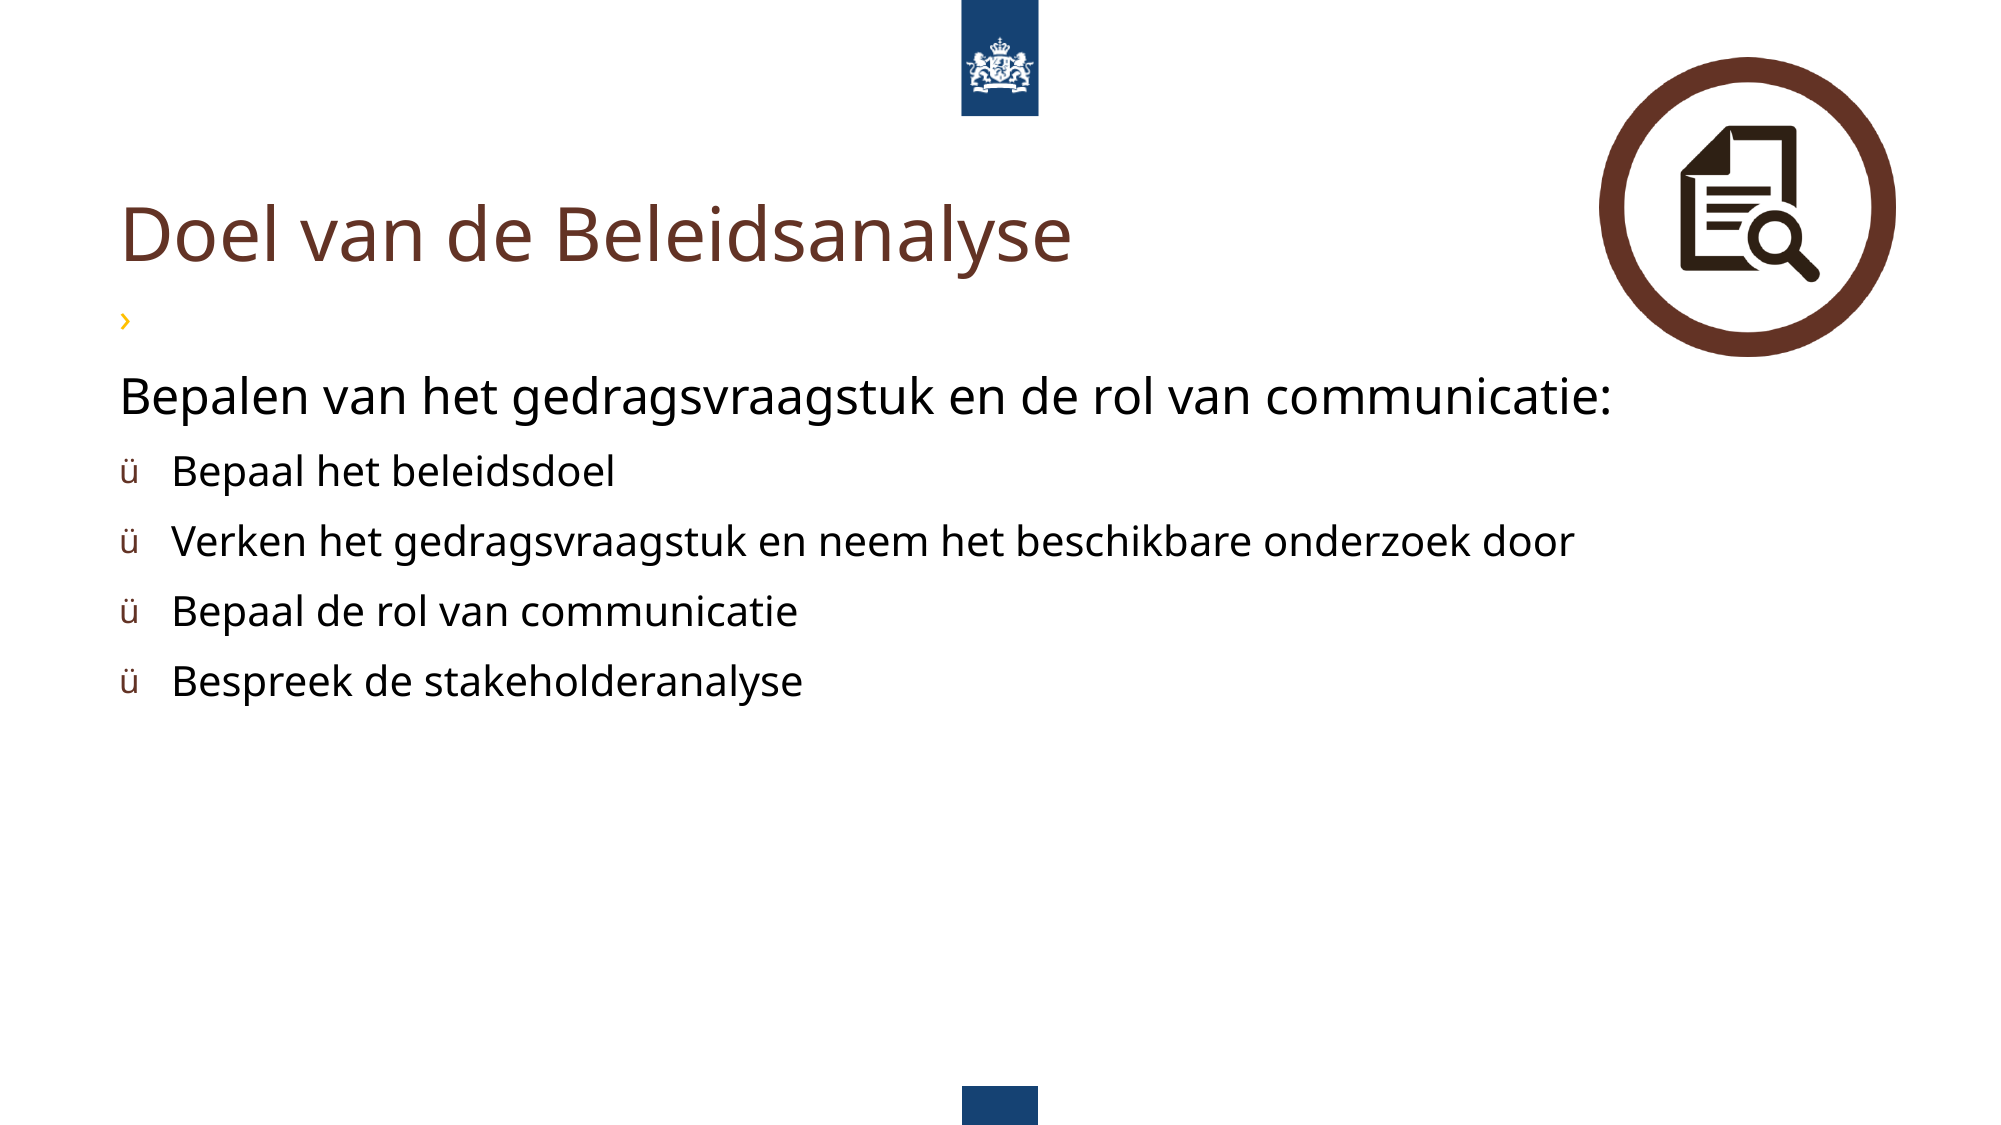

Doel van de Beleidsanalyse
# Bepalen van het gedragsvraagstuk en de rol van communicatie:
Bepaal het beleidsdoel
Verken het gedragsvraagstuk en neem het beschikbare onderzoek door
Bepaal de rol van communicatie
Bespreek de stakeholderanalyse